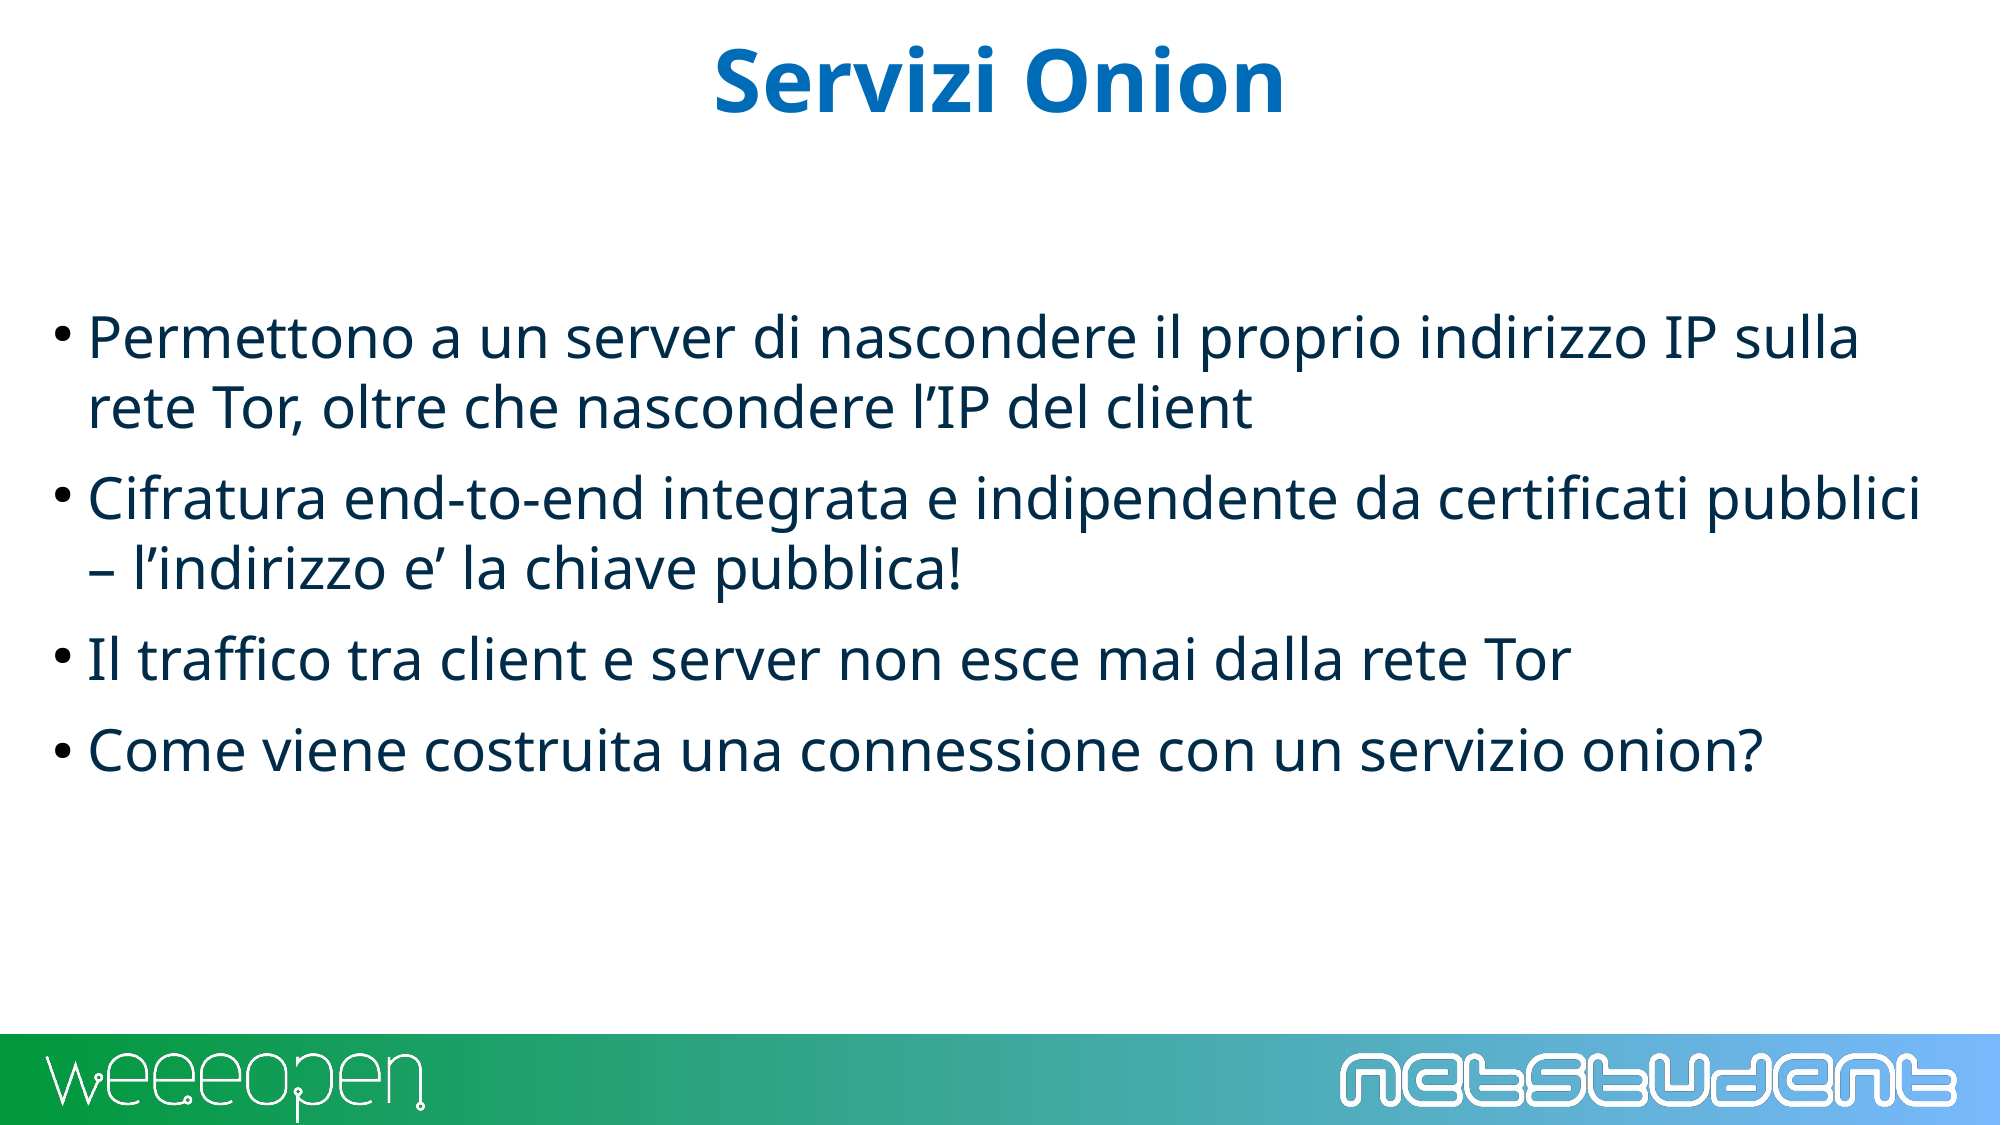

# Servizi Onion
Permettono a un server di nascondere il proprio indirizzo IP sulla rete Tor, oltre che nascondere l’IP del client
Cifratura end-to-end integrata e indipendente da certificati pubblici – l’indirizzo e’ la chiave pubblica!
Il traffico tra client e server non esce mai dalla rete Tor
Come viene costruita una connessione con un servizio onion?